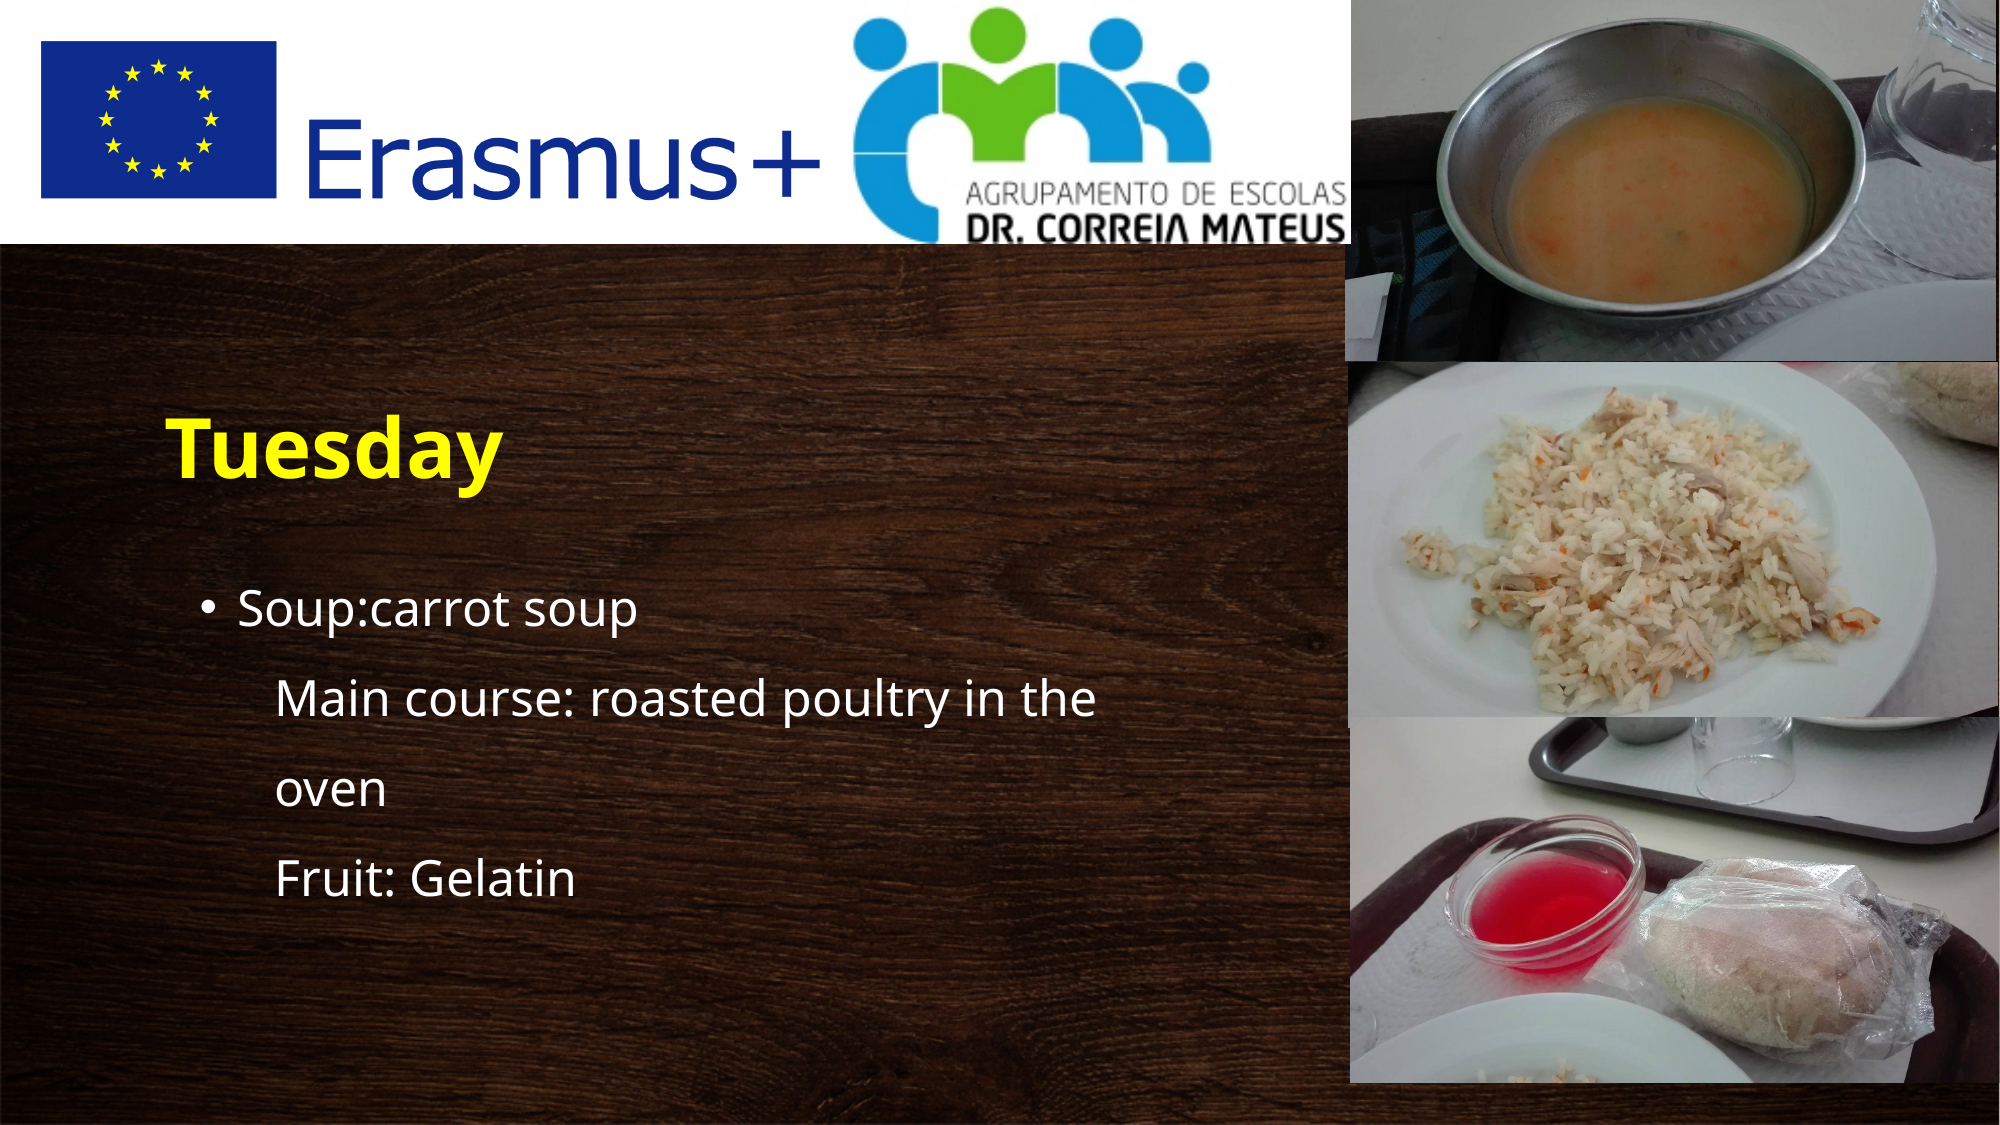

Tuesday
Soup:carrot soup
Main course: roasted poultry in the oven
Fruit: Gelatin